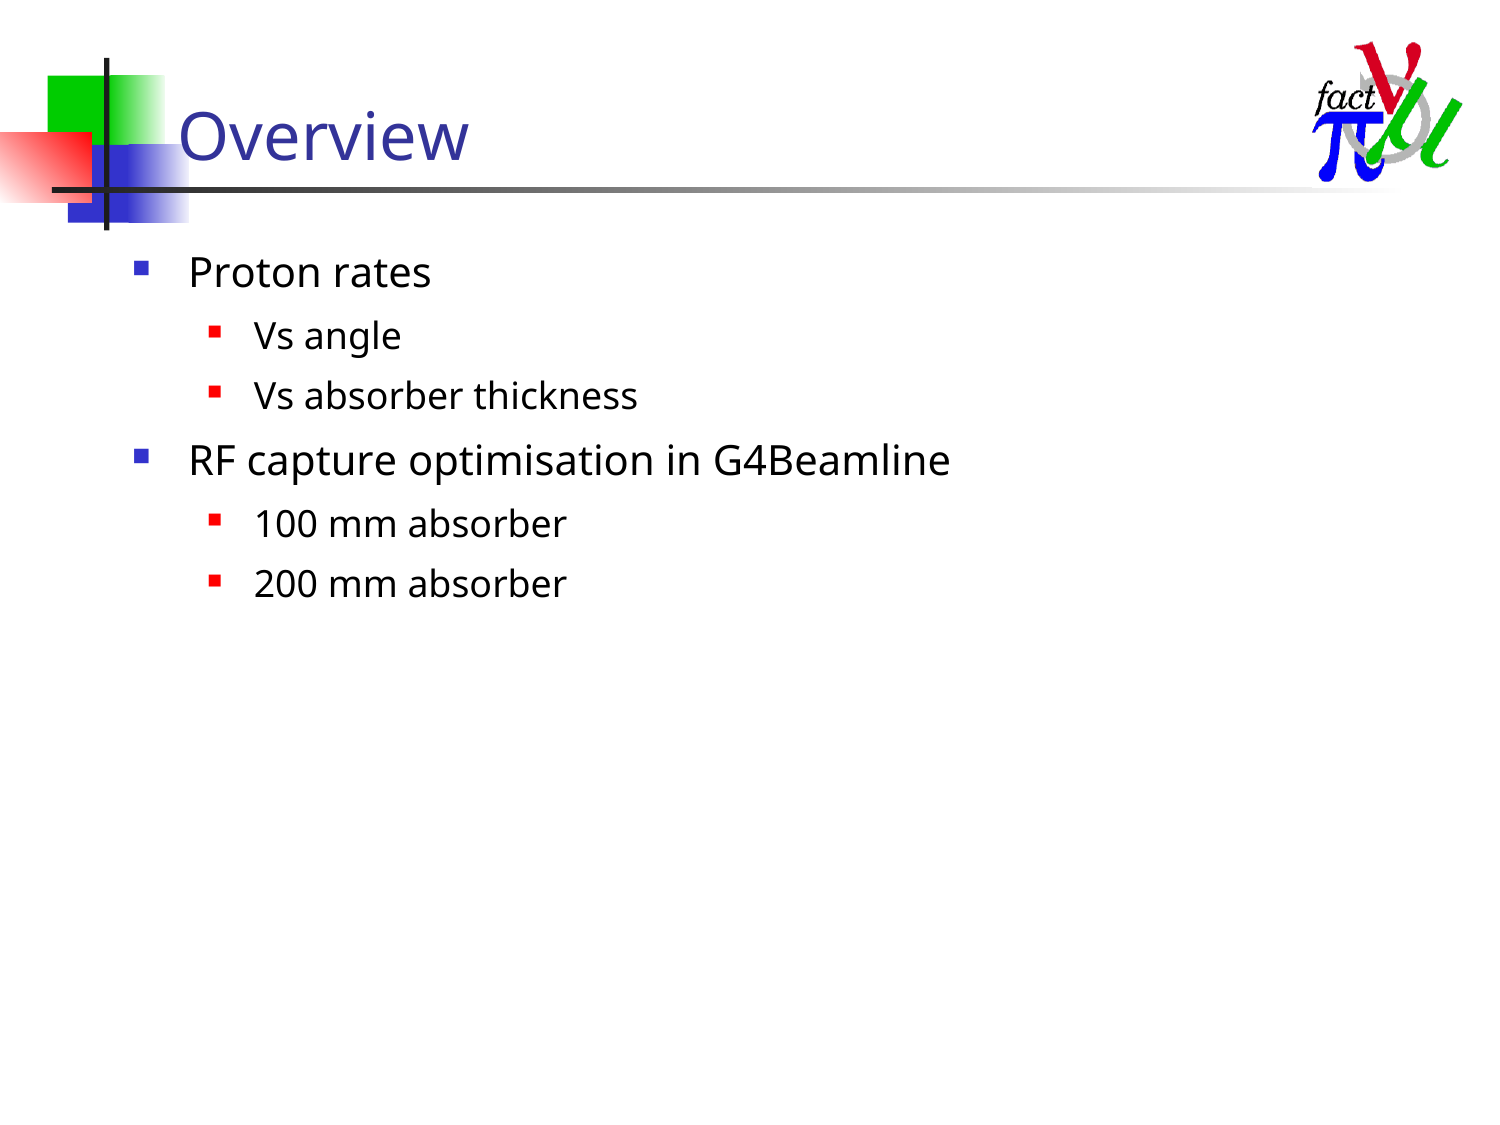

# Overview
Proton rates
Vs angle
Vs absorber thickness
RF capture optimisation in G4Beamline
100 mm absorber
200 mm absorber